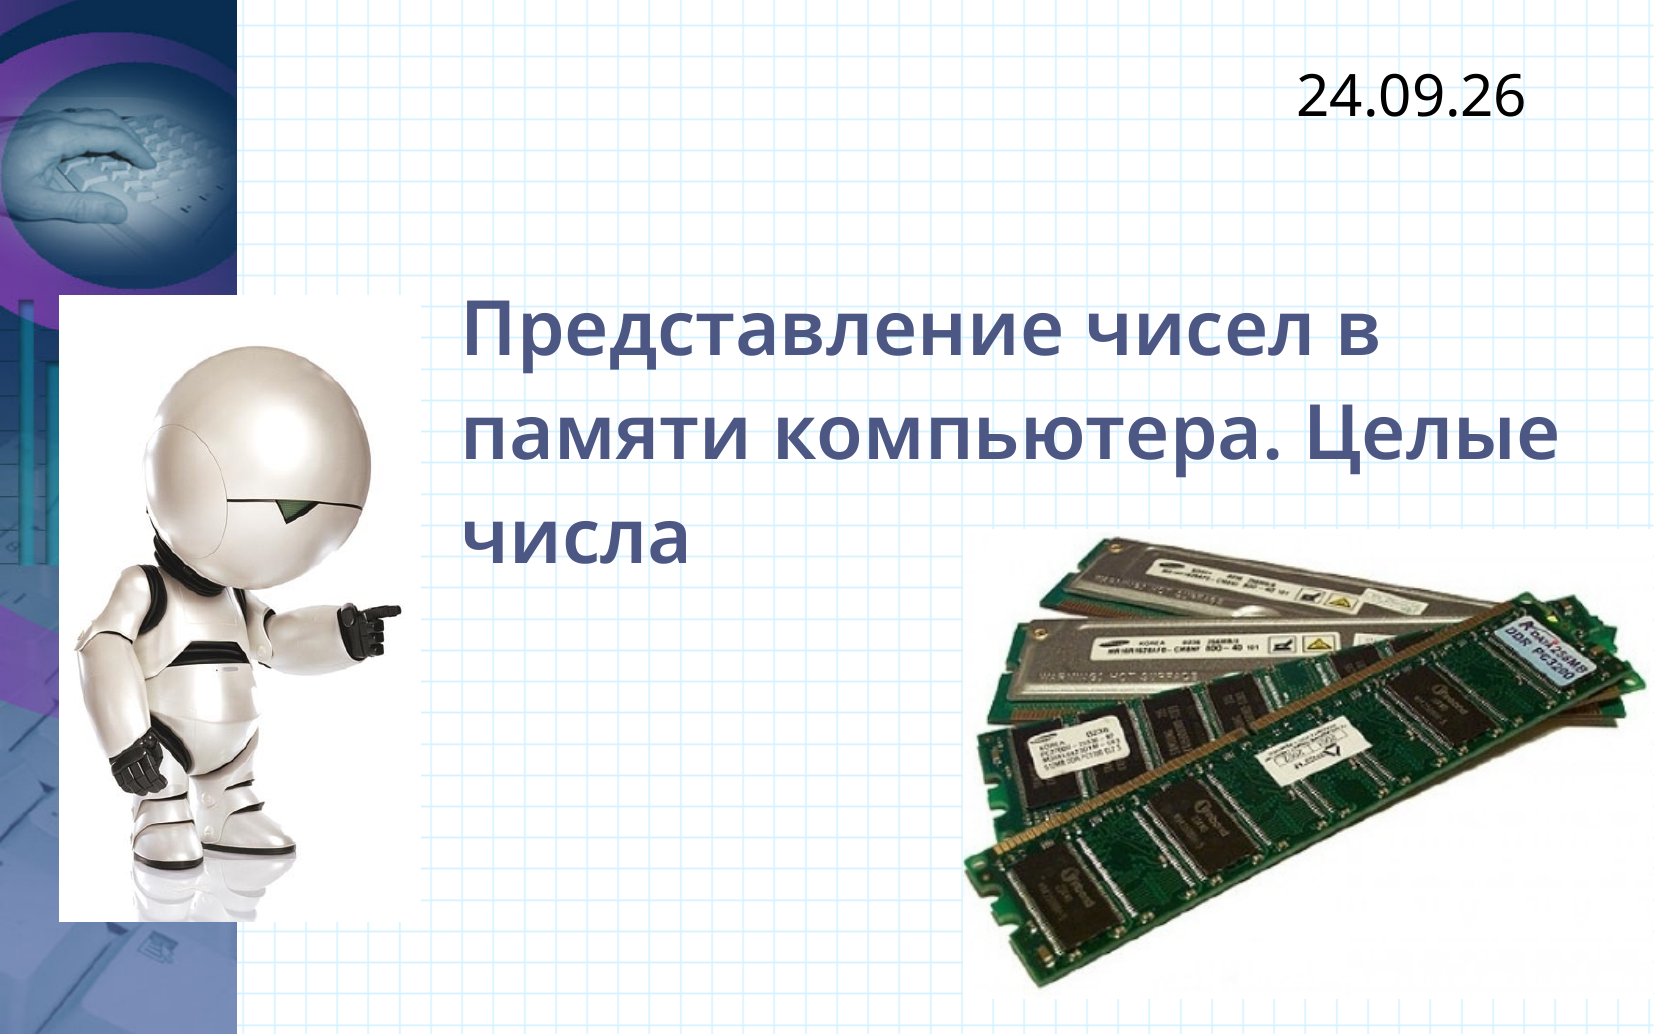

# Представление чисел в памяти компьютера. Целые числа